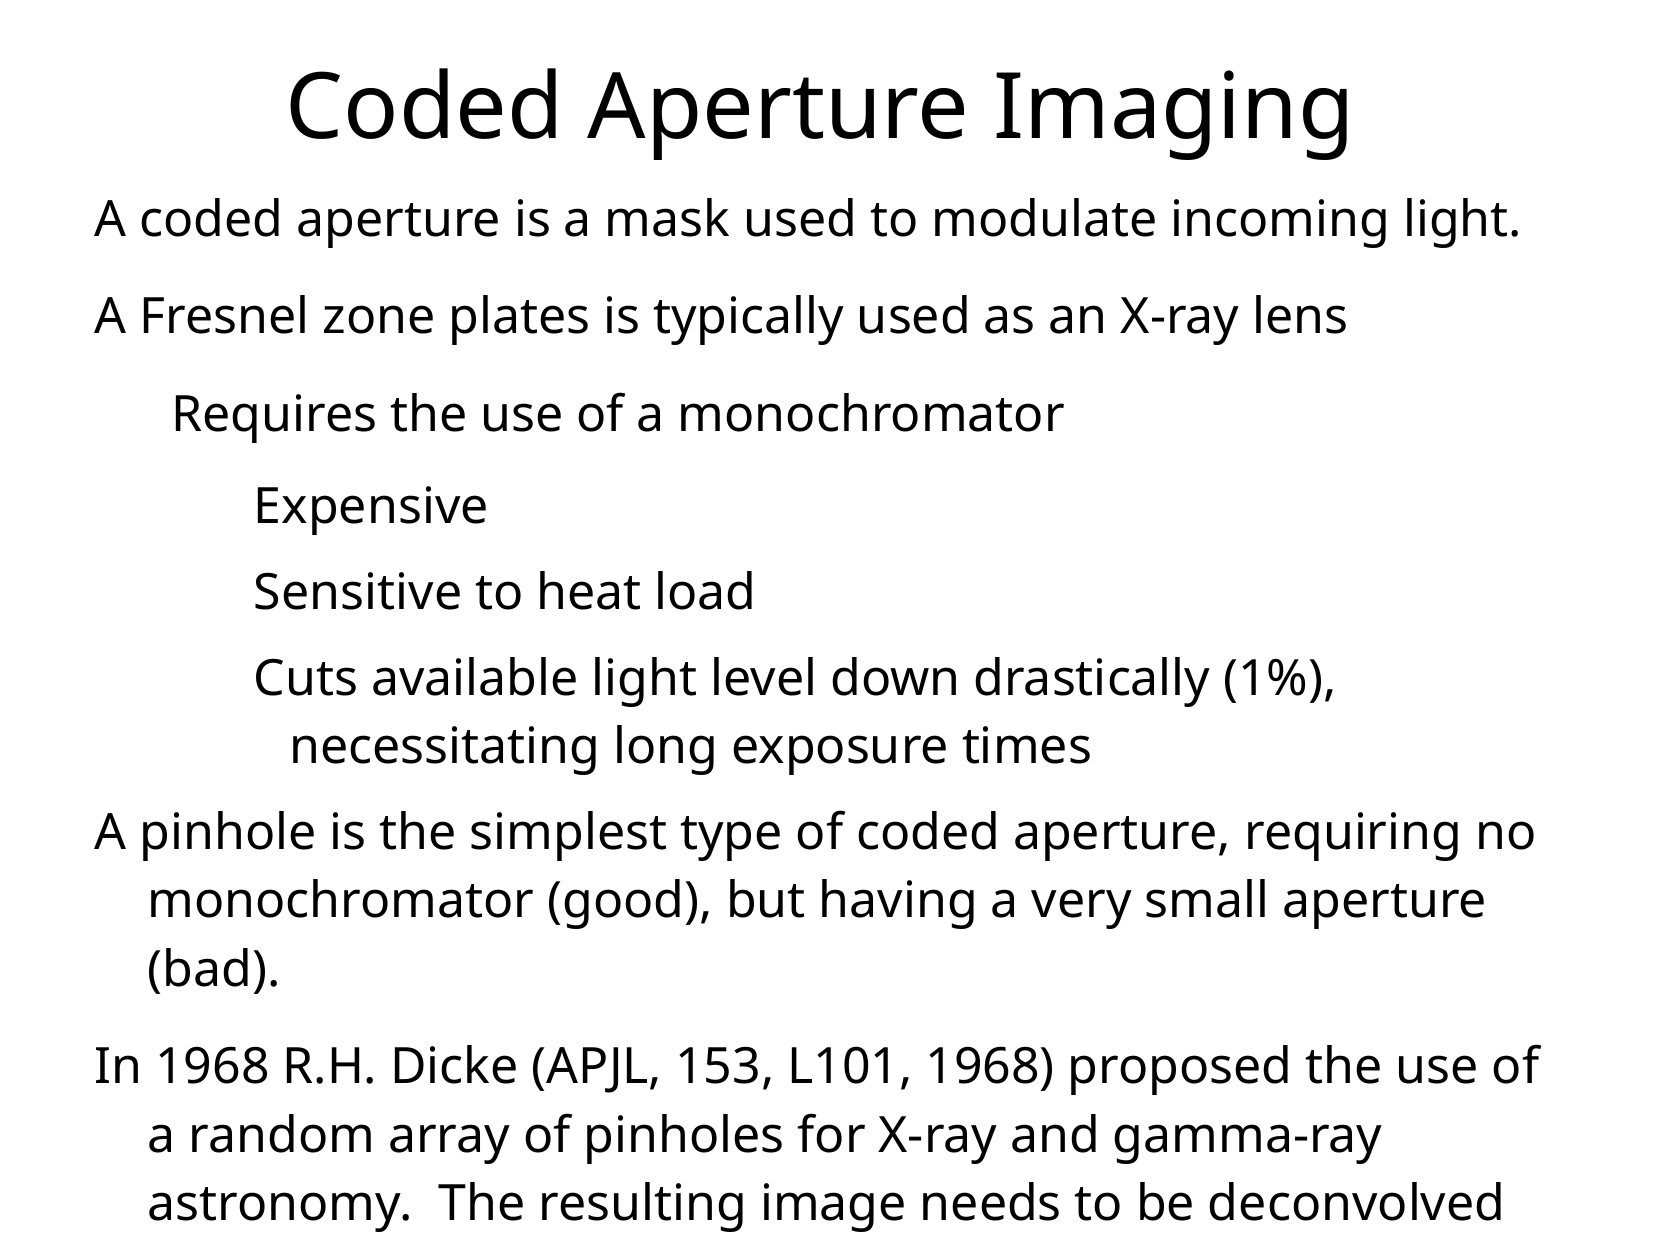

# Coded Aperture Imaging
A coded aperture is a mask used to modulate incoming light.
A Fresnel zone plates is typically used as an X-ray lens
Requires the use of a monochromator
Expensive
Sensitive to heat load
Cuts available light level down drastically (1%), necessitating long exposure times
A pinhole is the simplest type of coded aperture, requiring no monochromator (good), but having a very small aperture (bad).
In 1968 R.H. Dicke (APJL, 153, L101, 1968) proposed the use of a random array of pinholes for X-ray and gamma-ray astronomy. The resulting image needs to be deconvolved back through the mask pattern to reconstruct the pattern on the sky.